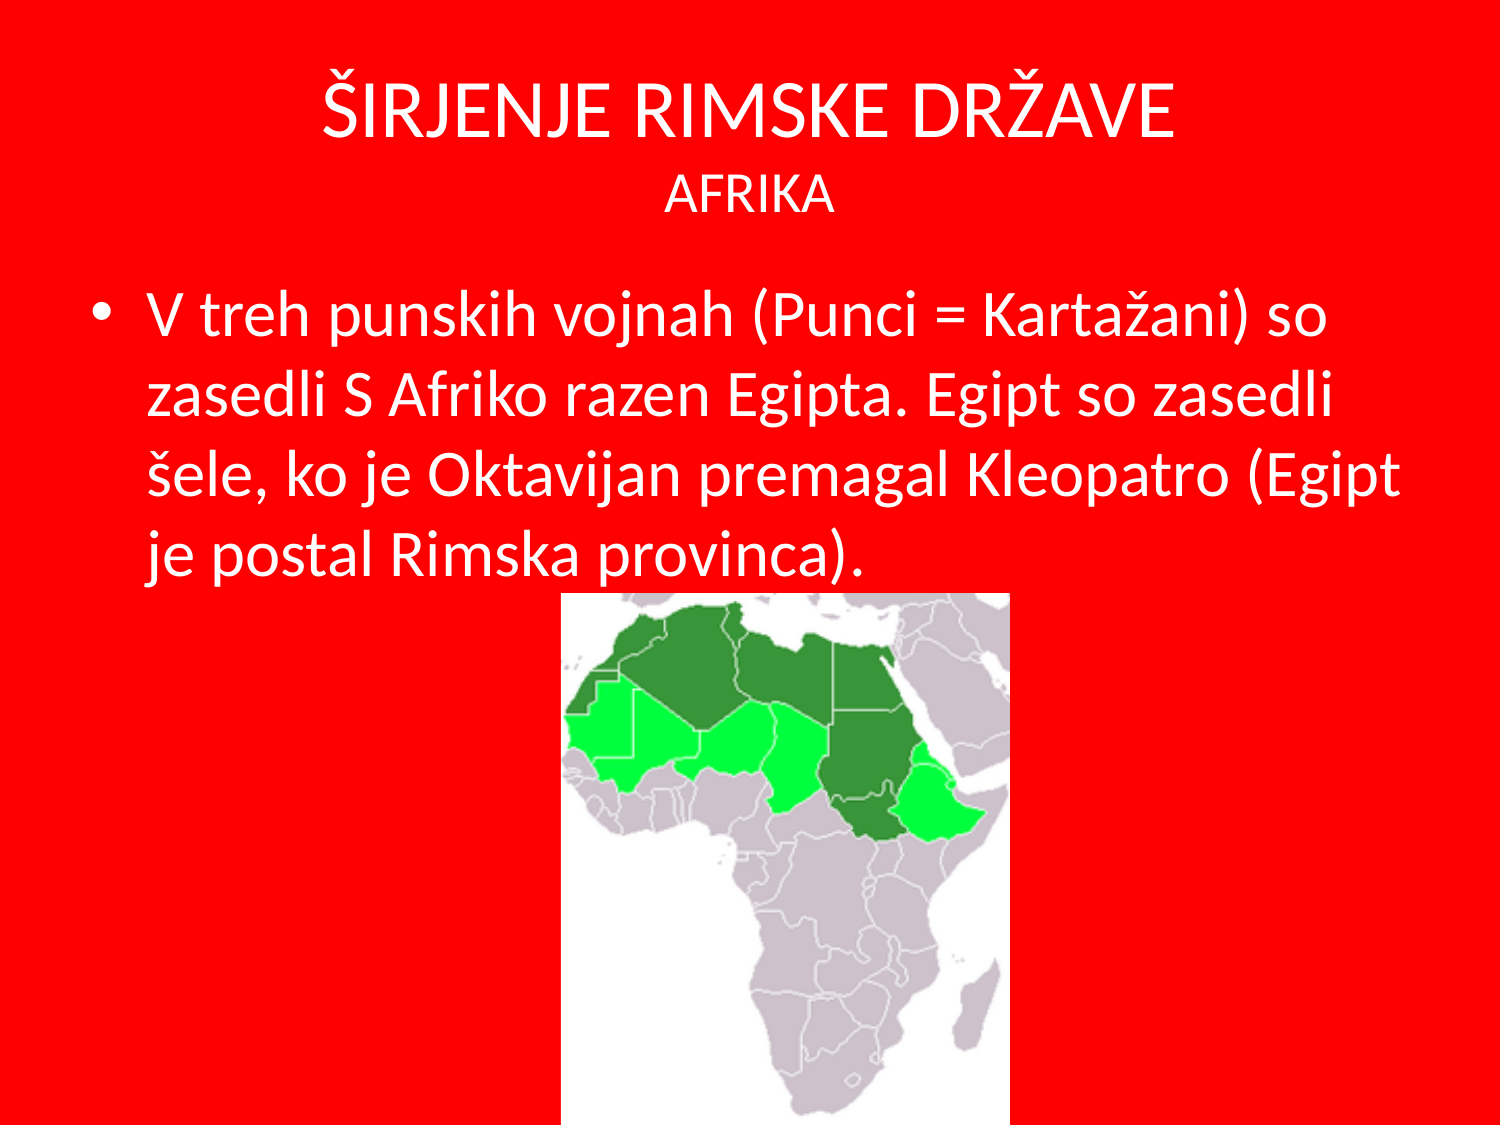

# ŠIRJENJE RIMSKE DRŽAVE AFRIKA
V treh punskih vojnah (Punci = Kartažani) so zasedli S Afriko razen Egipta. Egipt so zasedli šele, ko je Oktavijan premagal Kleopatro (Egipt je postal Rimska provinca).